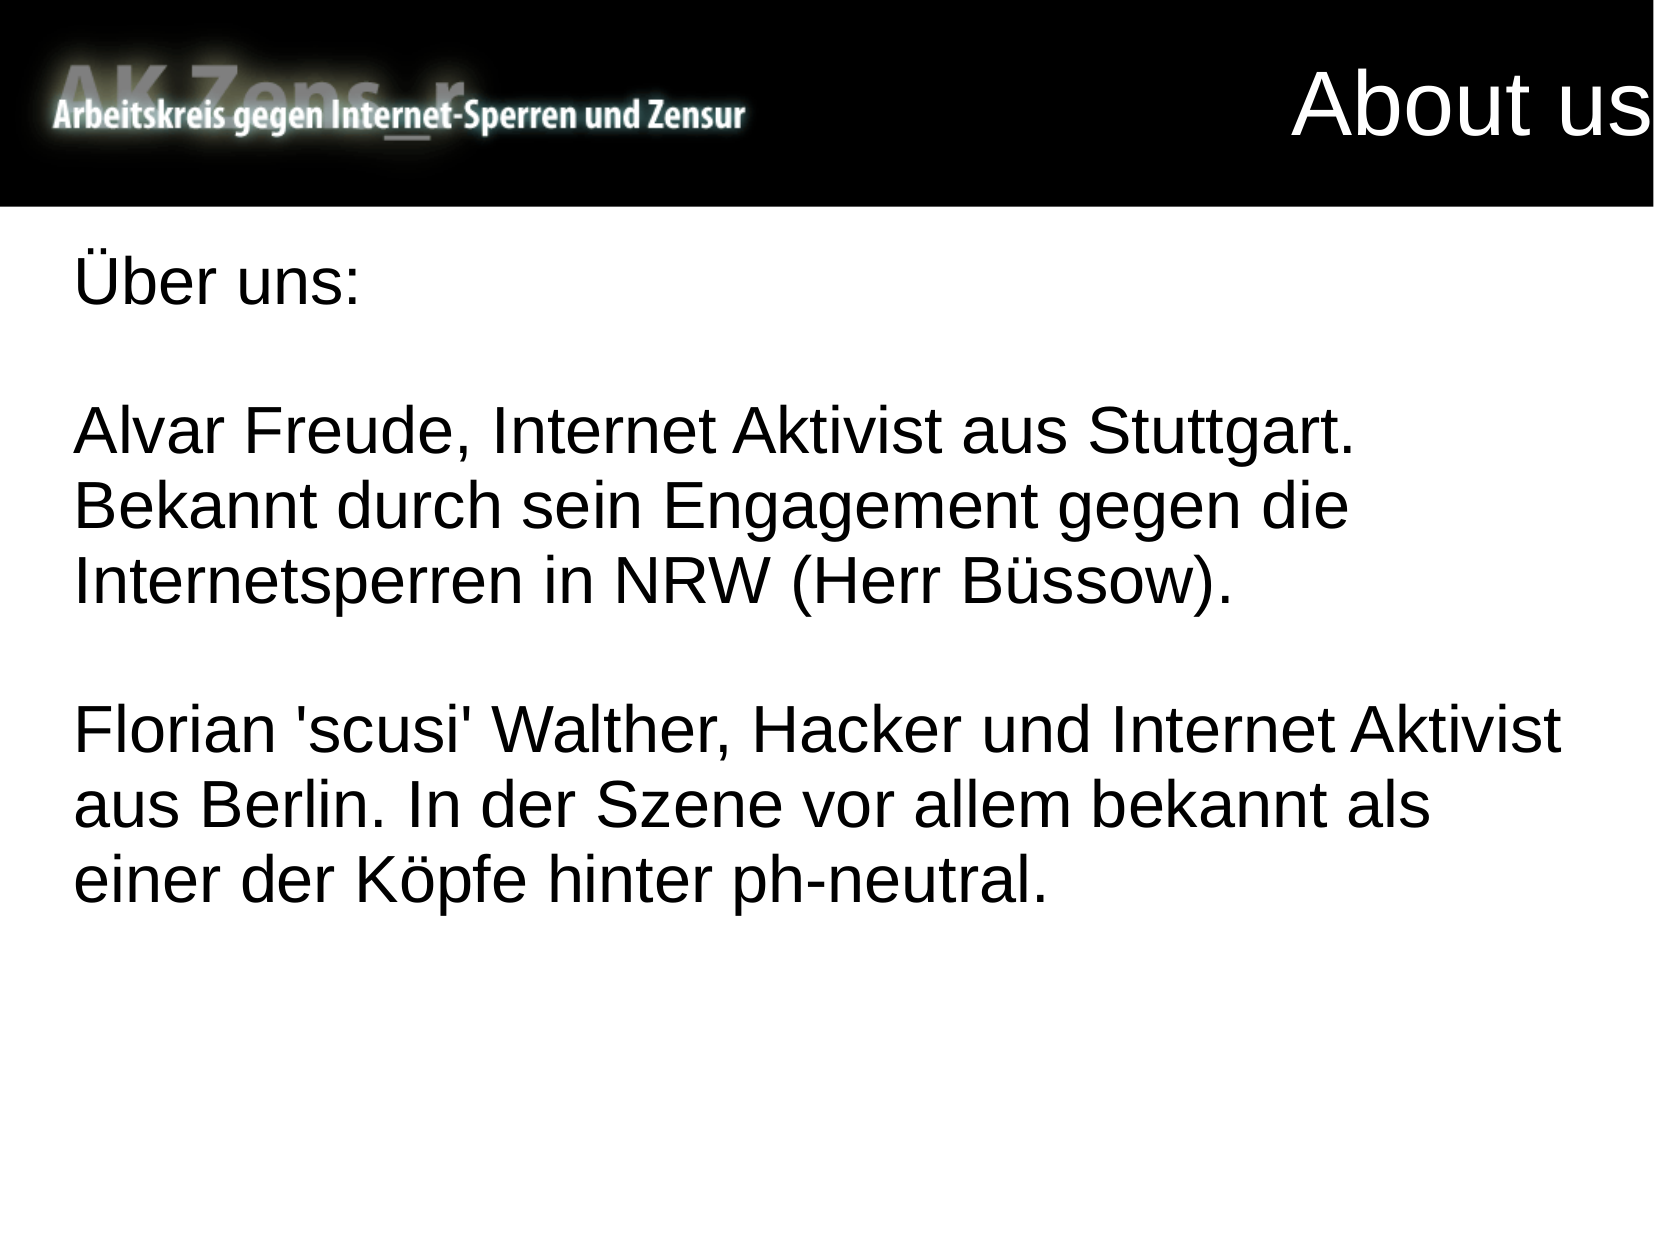

# About us
Über uns:
Alvar Freude, Internet Aktivist aus Stuttgart. Bekannt durch sein Engagement gegen die Internetsperren in NRW (Herr Büssow).
Florian 'scusi' Walther, Hacker und Internet Aktivist aus Berlin. In der Szene vor allem bekannt als einer der Köpfe hinter ph-neutral.